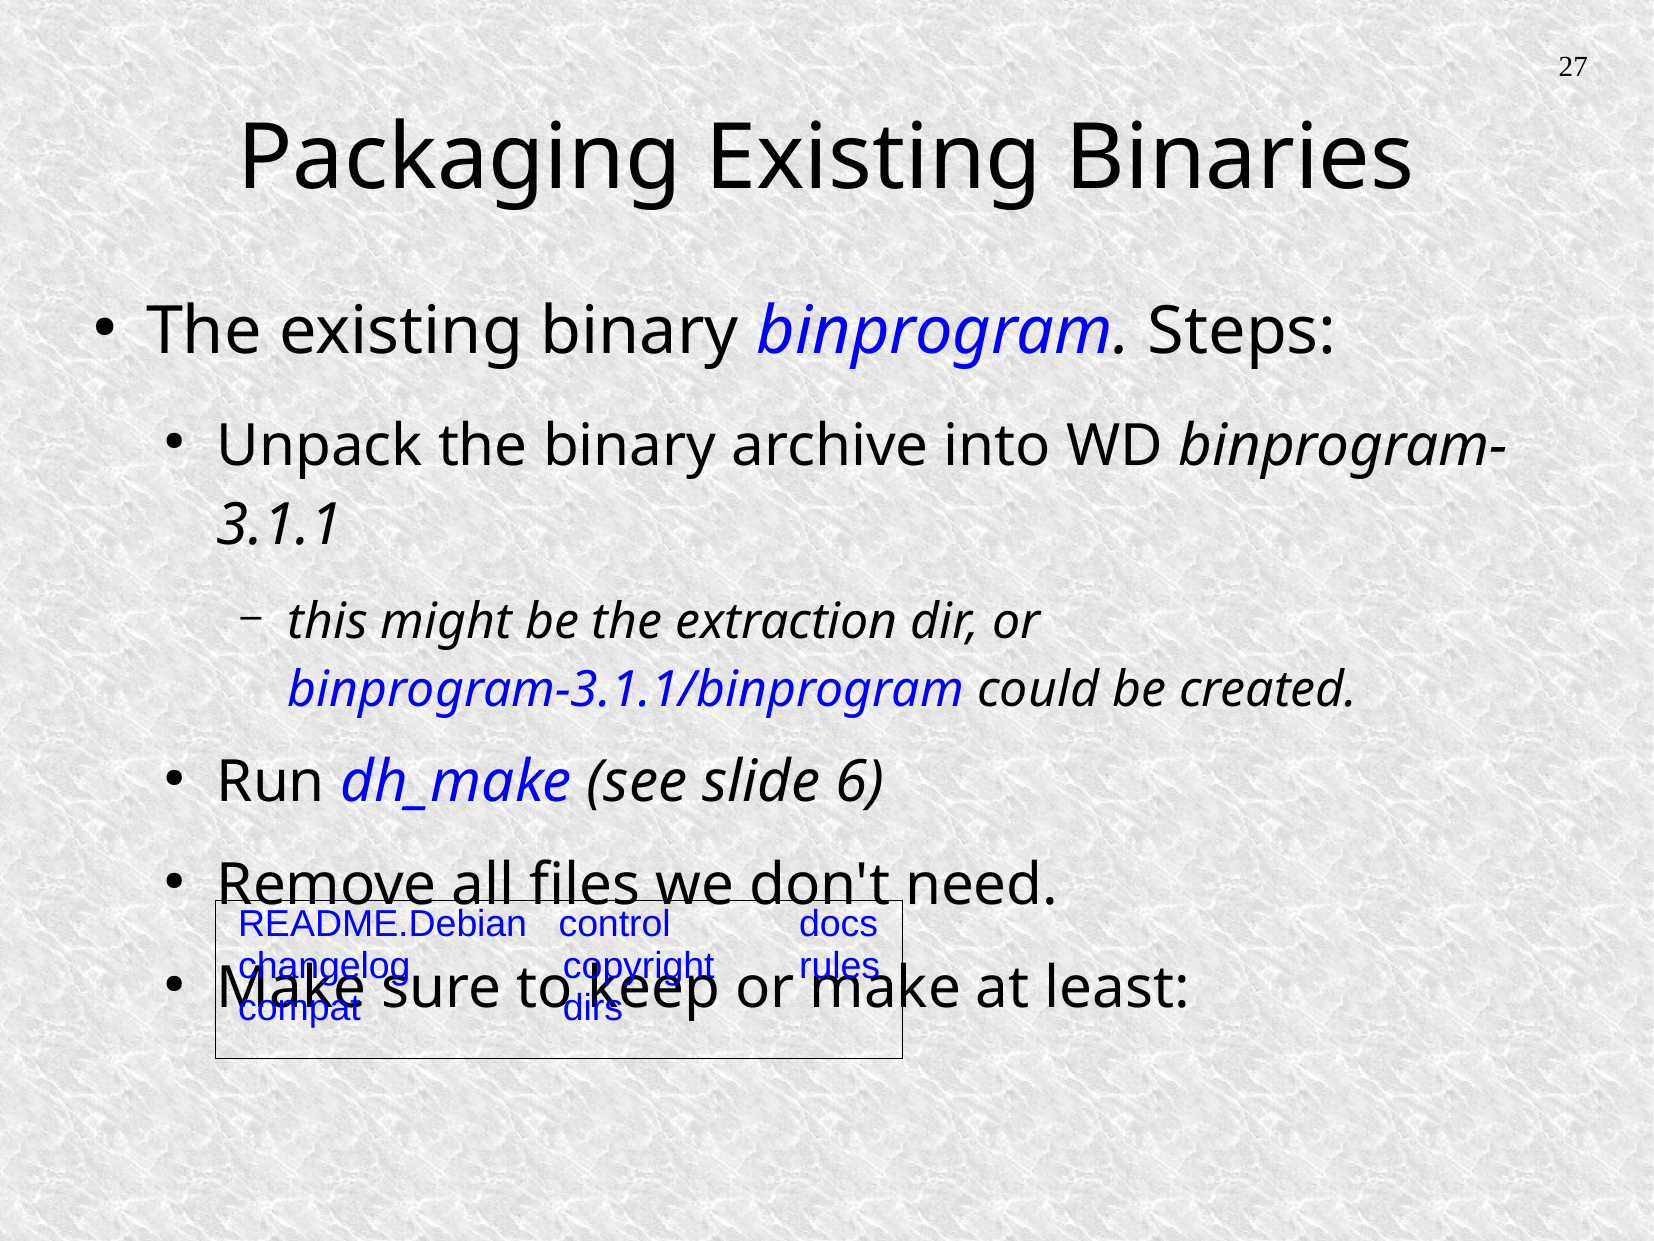

27
# Packaging Existing Binaries
The existing binary binprogram. Steps:
Unpack the binary archive into WD binprogram-3.1.1
this might be the extraction dir, or
binprogram-3.1.1/binprogram could be created.
Run dh_make (see slide 6)
Remove all files we don't need.
Make sure to keep or make at least:
README.Debian control 	docs
changelog 	copyright 			rules
compat 		dirs